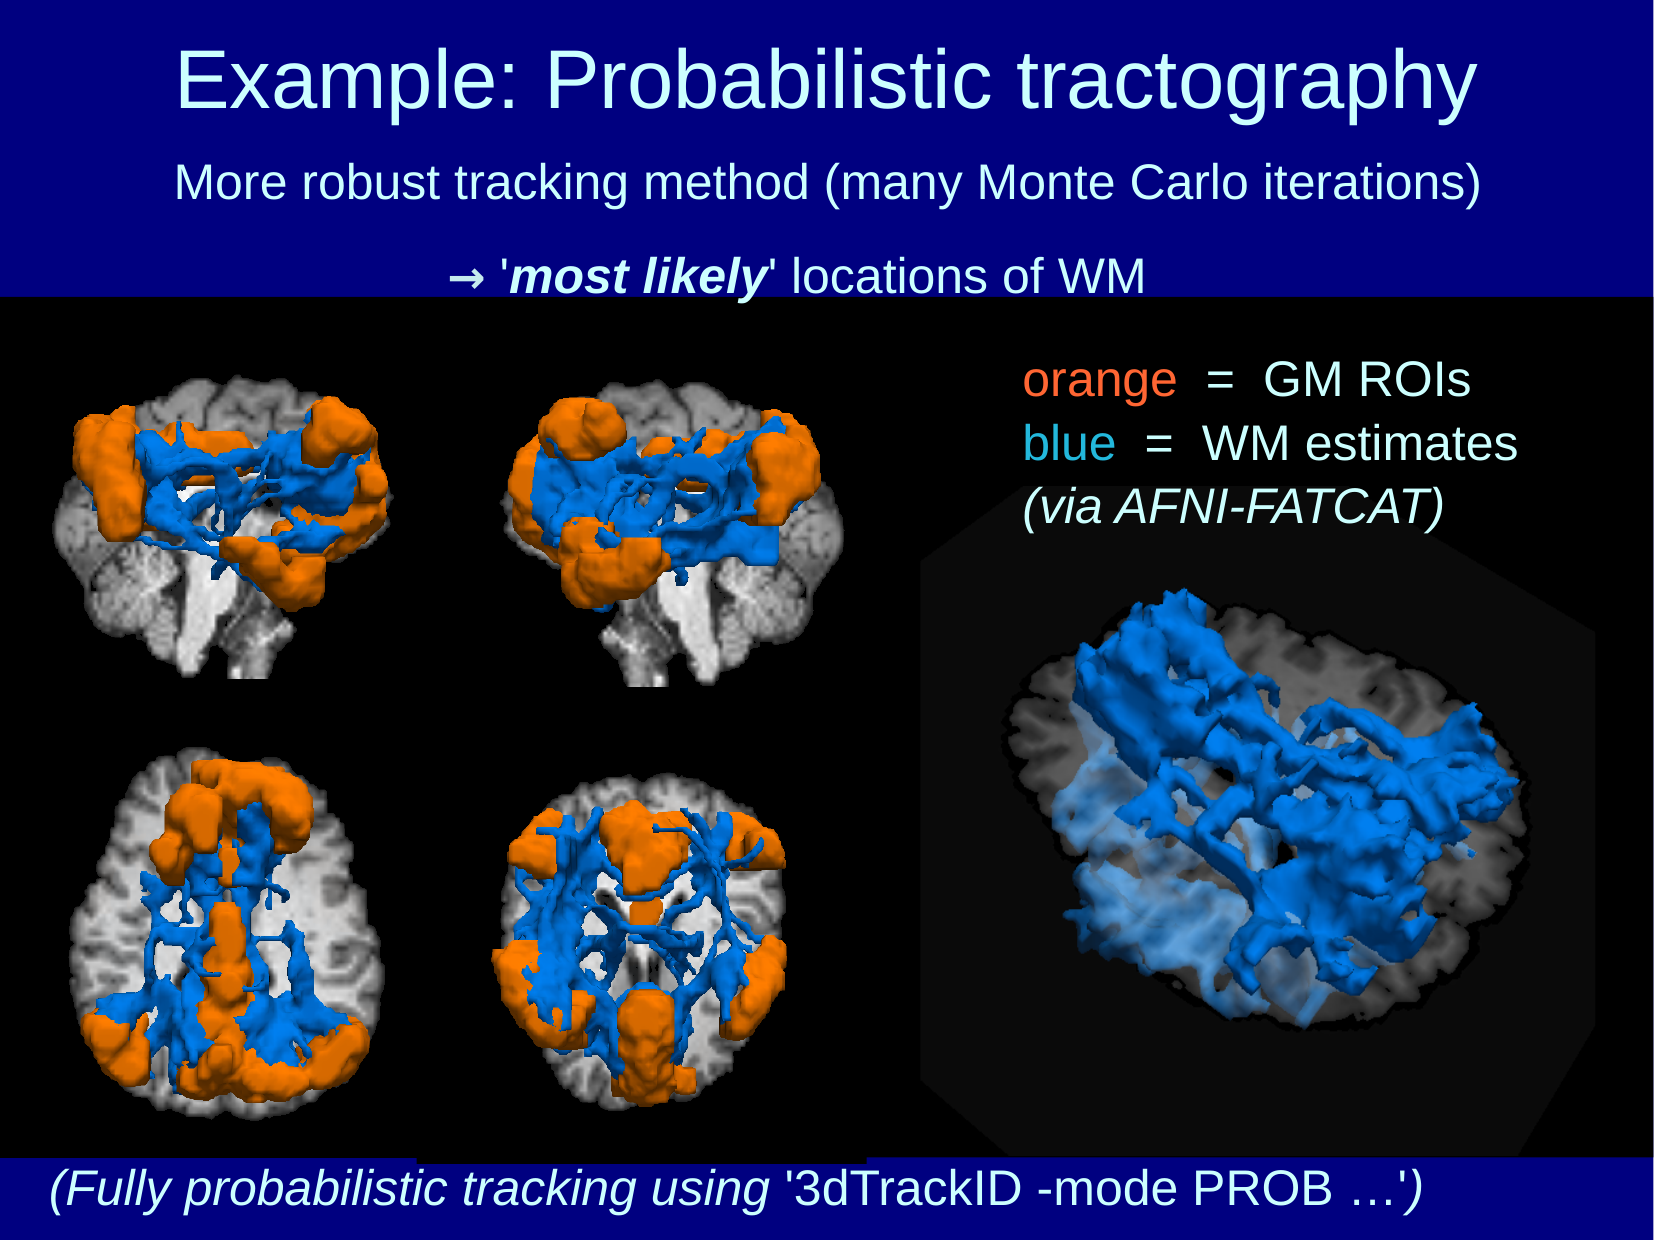

# Example: Probabilistic tractography
More robust tracking method (many Monte Carlo iterations)
→ 'most likely' locations of WM
orange = GM ROIs
blue = WM estimates
(via AFNI-FATCAT)
(Fully probabilistic tracking using '3dTrackID -mode PROB …')